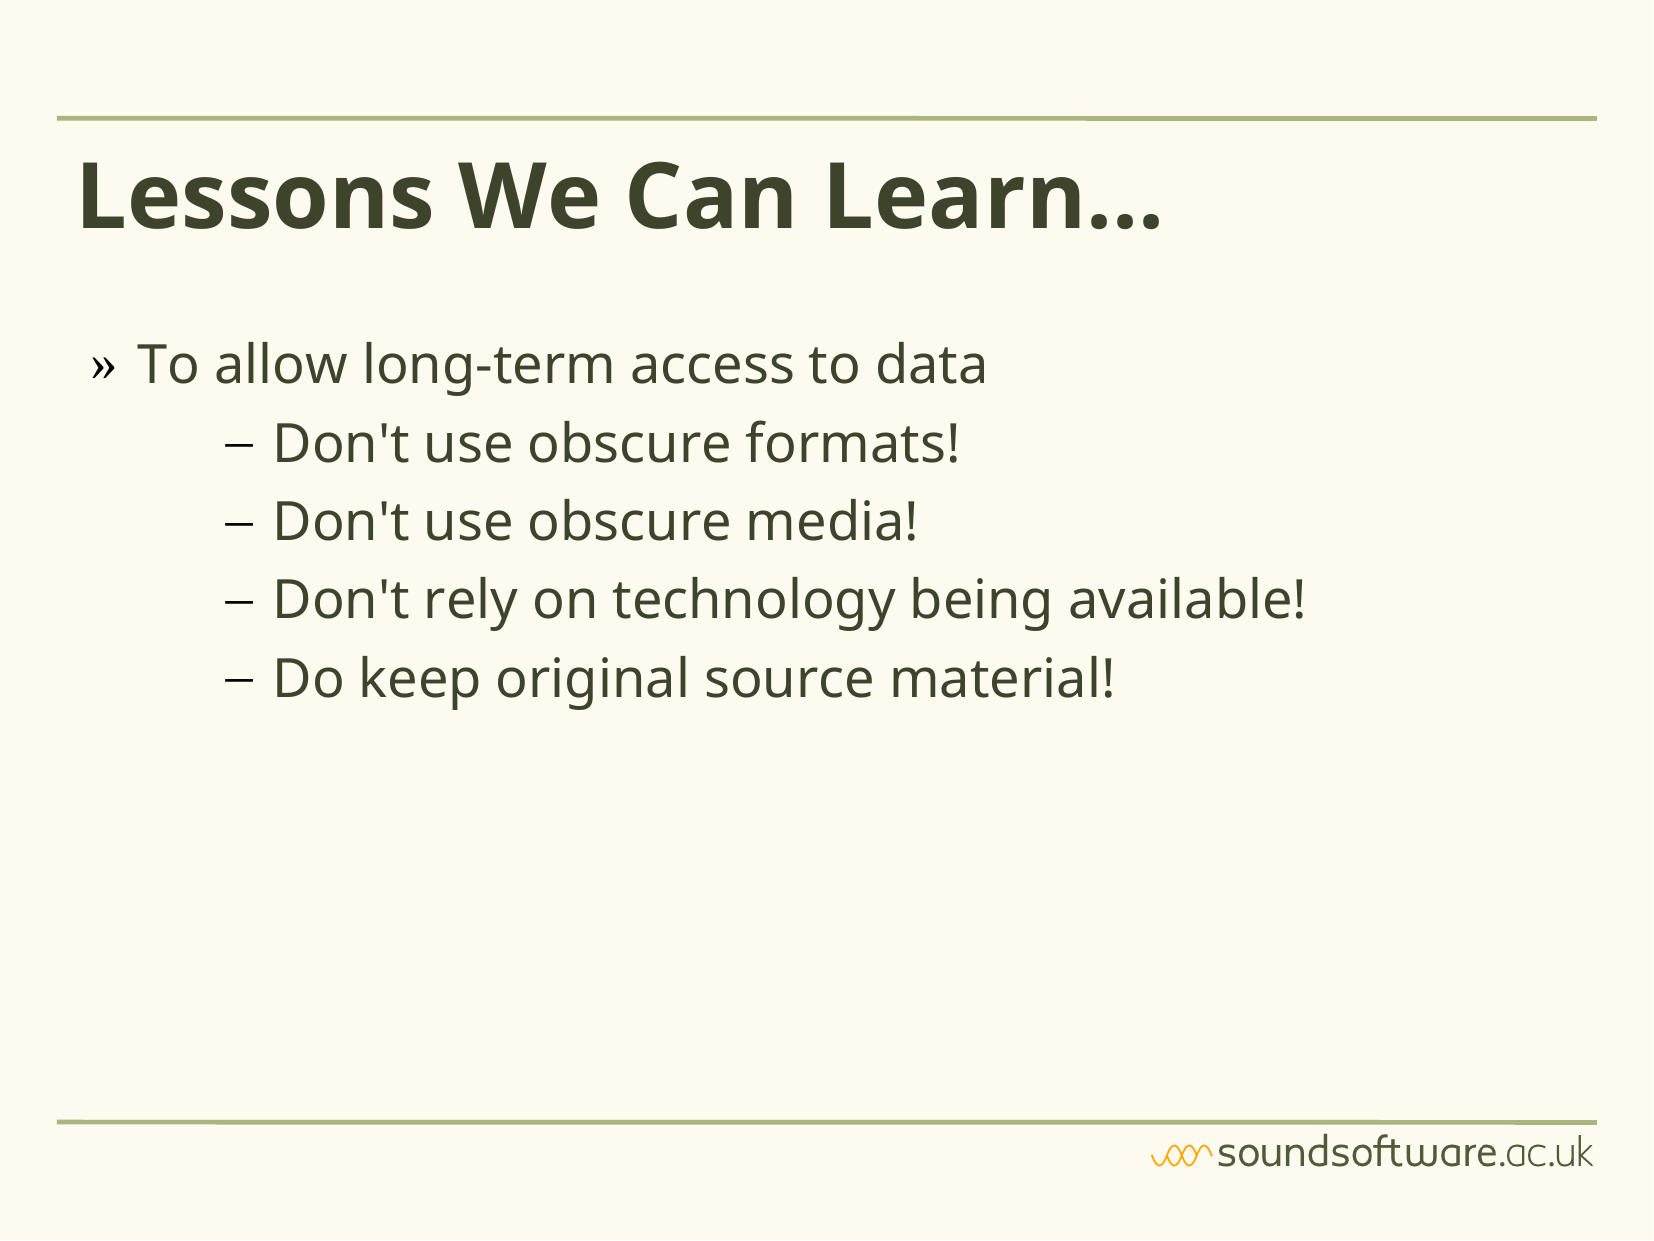

# Lessons We Can Learn...
To allow long-term access to data
Don't use obscure formats!
Don't use obscure media!
Don't rely on technology being available!
Do keep original source material!